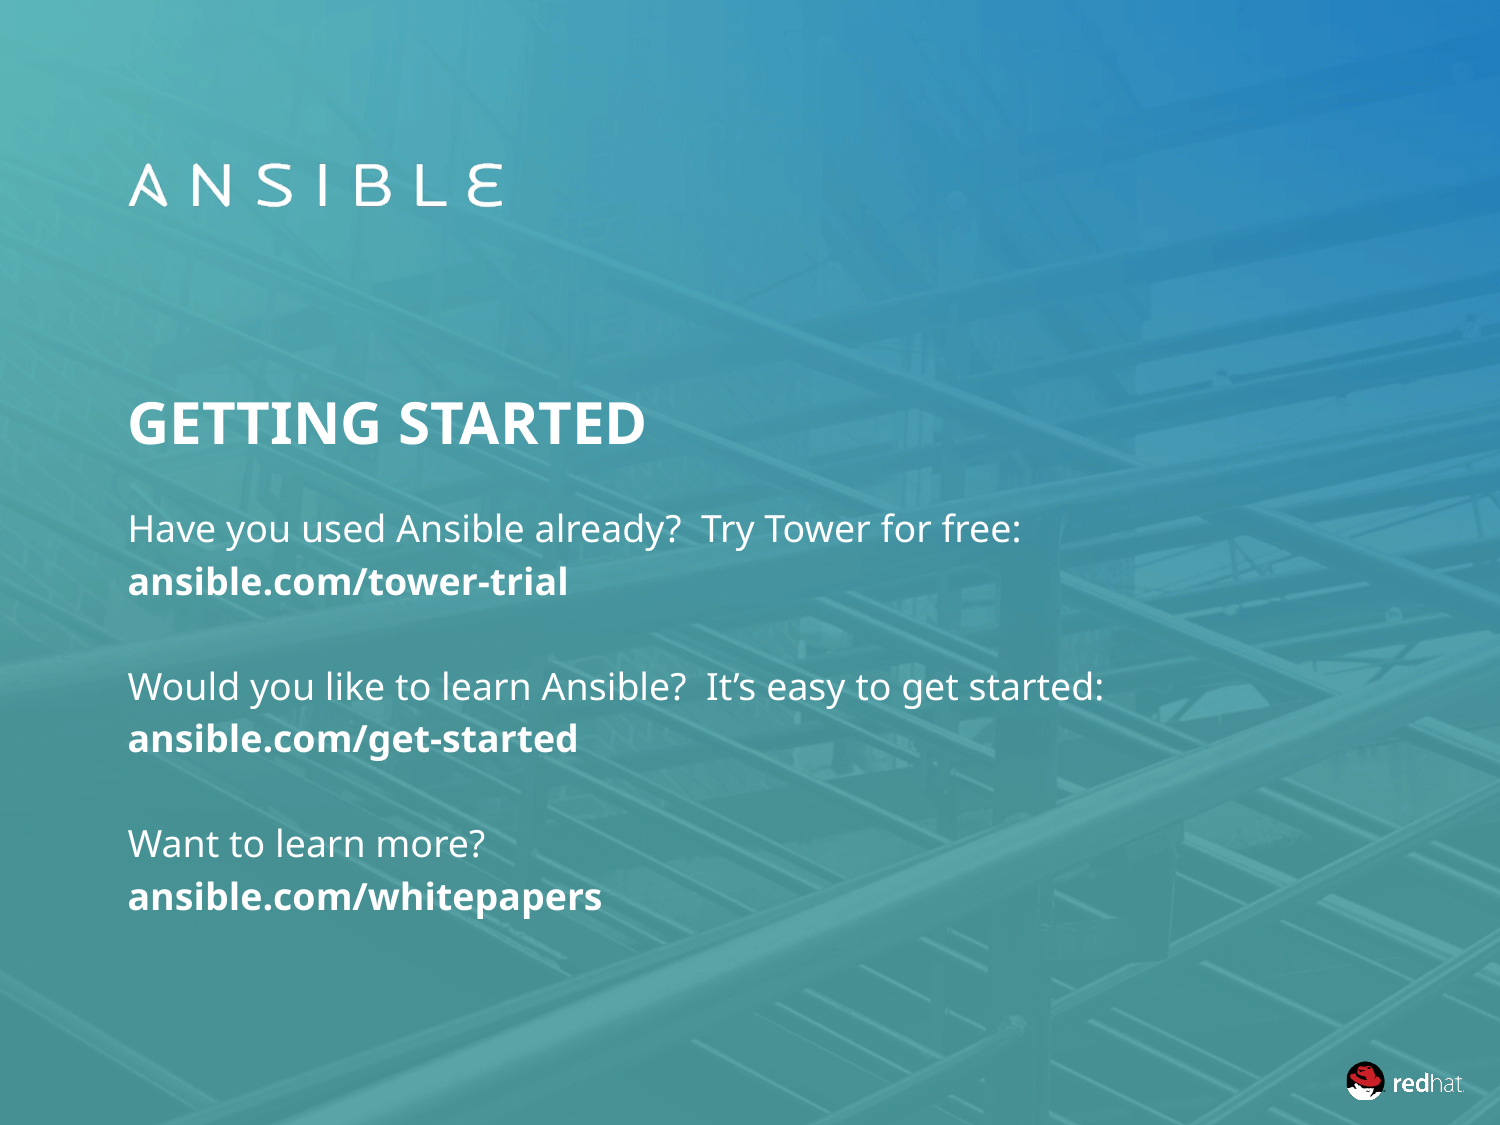

# GETTING STARTED
Have you used Ansible already? Try Tower for free:
ansible.com/tower-trial
Would you like to learn Ansible? It’s easy to get started:
ansible.com/get-started
Want to learn more?
ansible.com/whitepapers